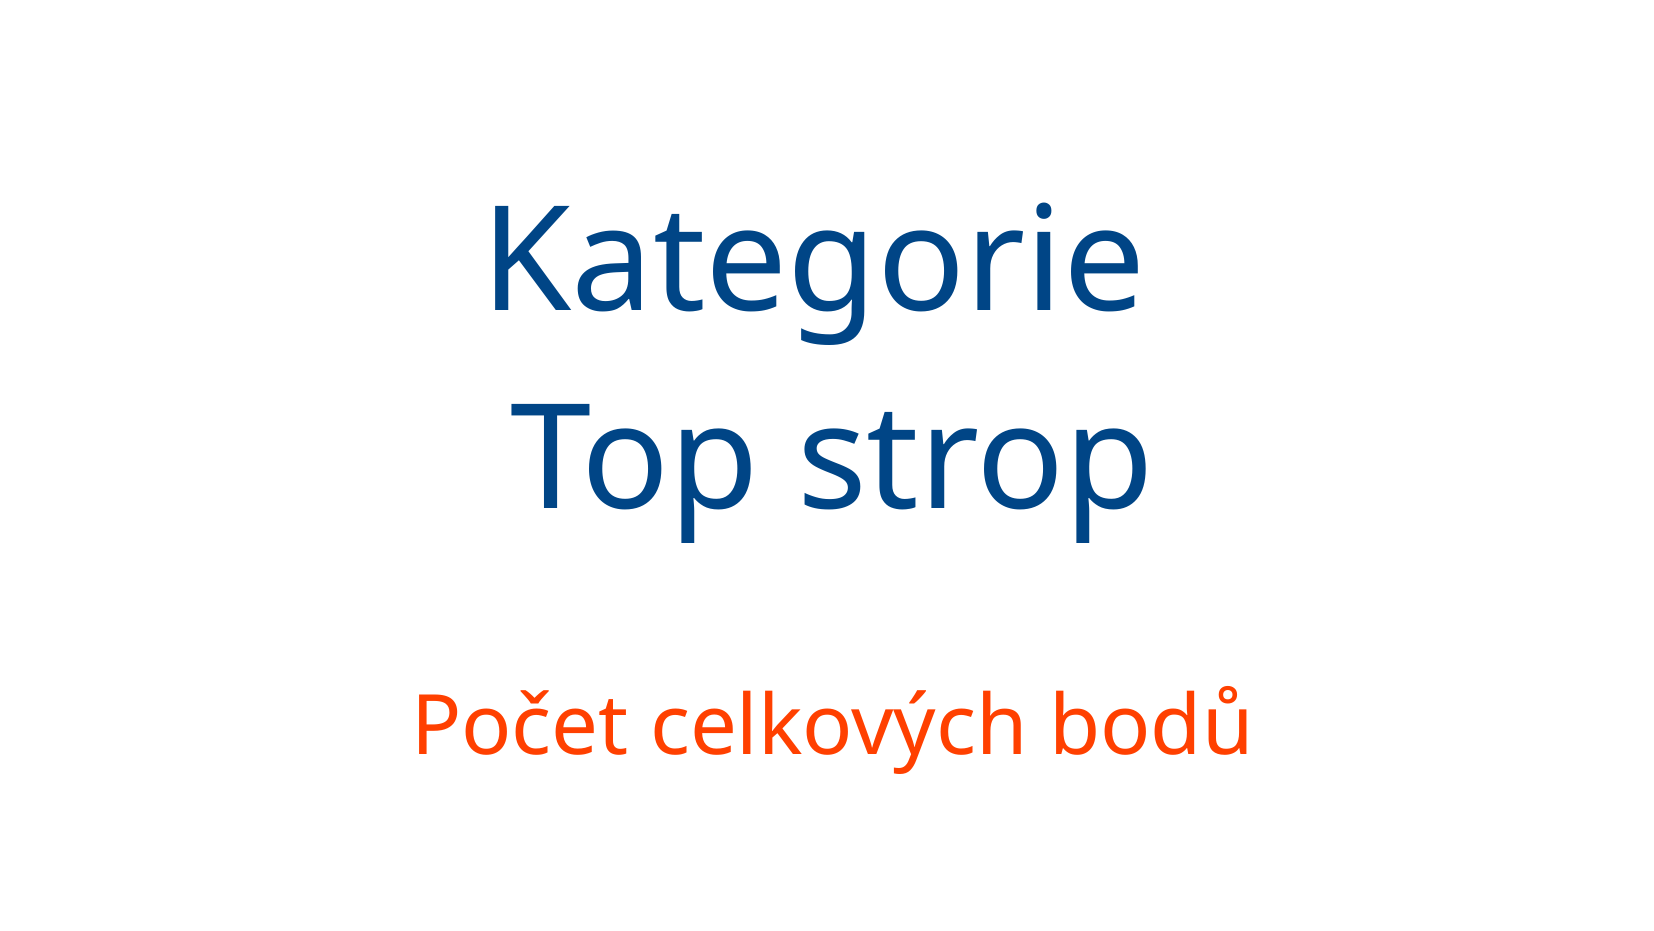

# Kategorie
Top strop
Počet celkových bodů